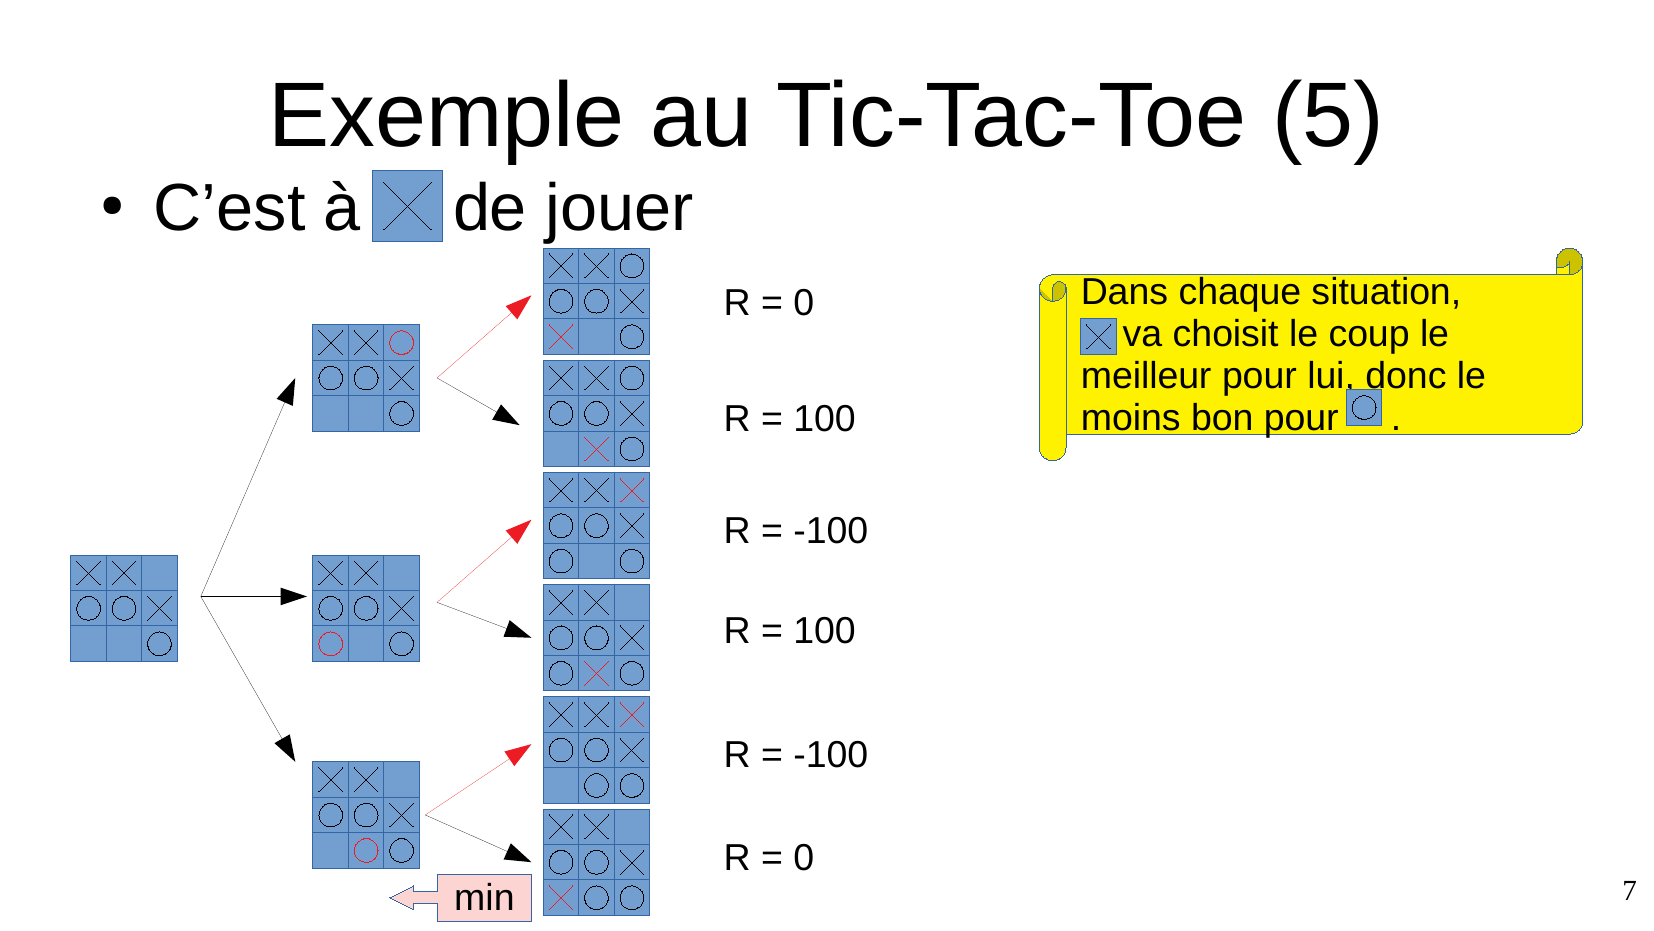

# Exemple au Tic-Tac-Toe (5)
C’est à de jouer
Dans chaque situation,
 va choisit le coup le meilleur pour lui, donc le moins bon pour .
R = 0
R = 100
R = -100
R = 100
R = -100
R = 0
min
7